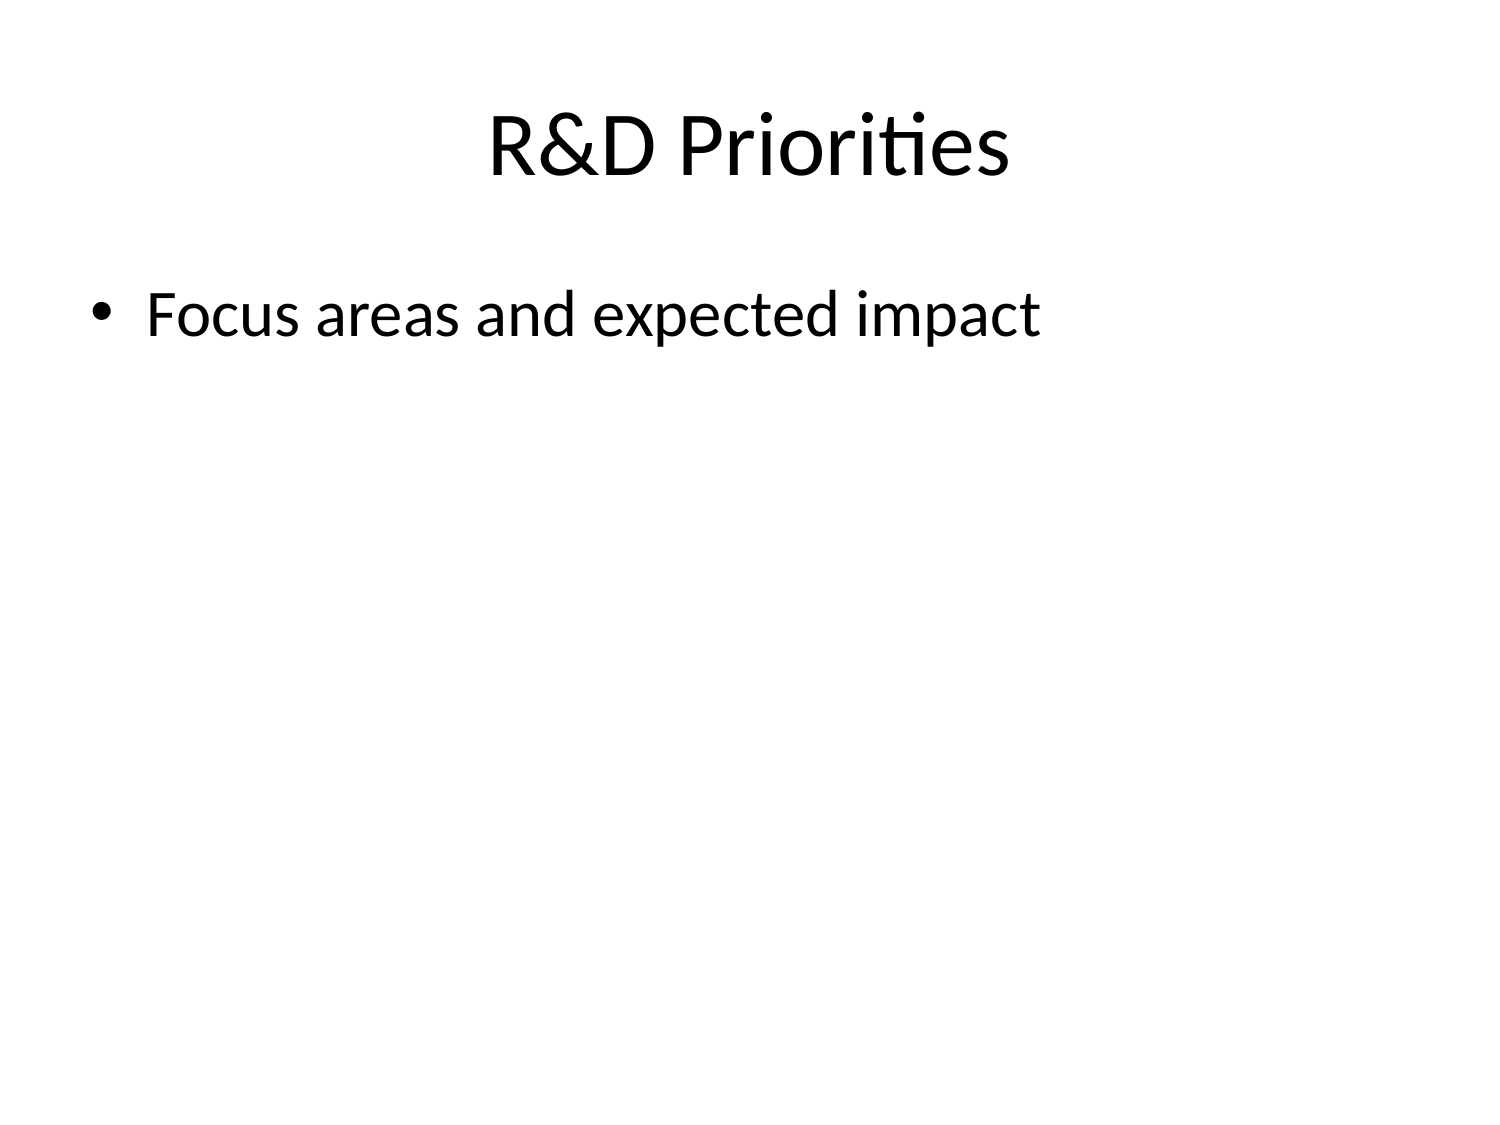

# R&D Priorities
Focus areas and expected impact